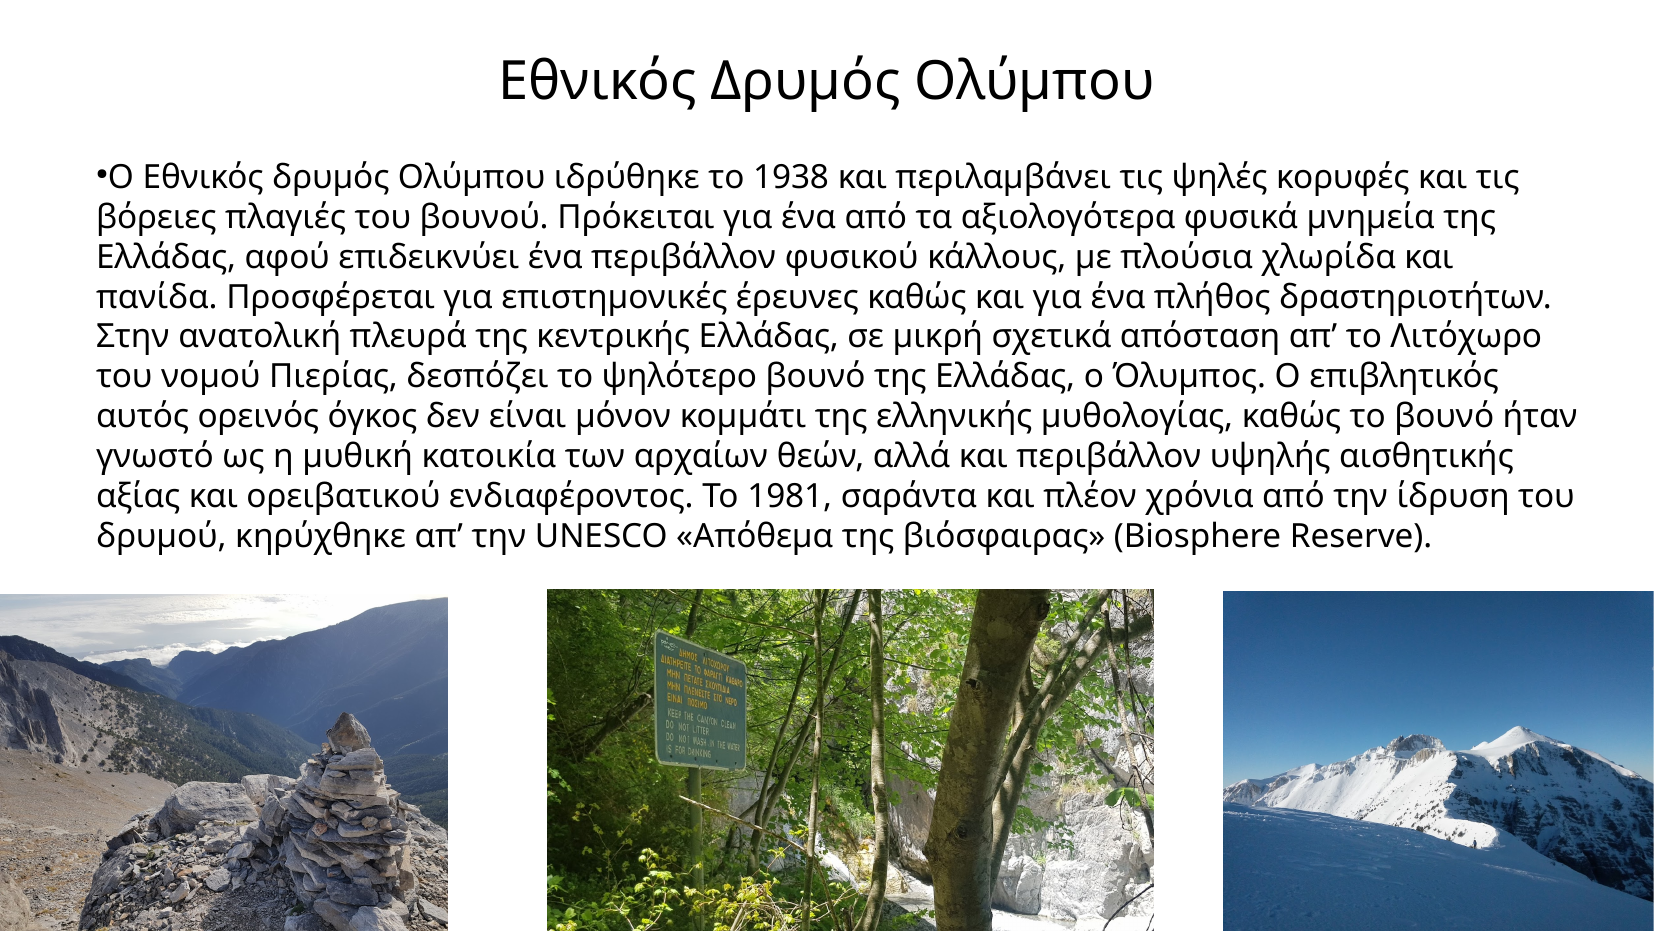

# Εθνικός Δρυμός Ολύμπου
Ο Εθνικός δρυμός Ολύμπου ιδρύθηκε το 1938 και περιλαμβάνει τις ψηλές κορυφές και τις βόρειες πλαγιές του βουνού. Πρόκειται για ένα από τα αξιολογότερα φυσικά μνημεία της Ελλάδας, αφού επιδεικνύει ένα περιβάλλον φυσικού κάλλους, με πλούσια χλωρίδα και πανίδα. Προσφέρεται για επιστημονικές έρευνες καθώς και για ένα πλήθος δραστηριοτήτων. Στην ανατολική πλευρά της κεντρικής Ελλάδας, σε μικρή σχετικά απόσταση απ’ το Λιτόχωρο του νομού Πιερίας, δεσπόζει το ψηλότερο βουνό της Ελλάδας, ο Όλυμπος. Ο επιβλητικός αυτός ορεινός όγκος δεν είναι μόνον κομμάτι της ελληνικής μυθολογίας, καθώς το βουνό ήταν γνωστό ως η μυθική κατοικία των αρχαίων θεών, αλλά και περιβάλλον υψηλής αισθητικής αξίας και ορειβατικού ενδιαφέροντος. Το 1981, σαράντα και πλέον χρόνια από την ίδρυση του δρυμού, κηρύχθηκε απ’ την UNESCO «Απόθεμα της βιόσφαιρας» (Biosphere Reserve).